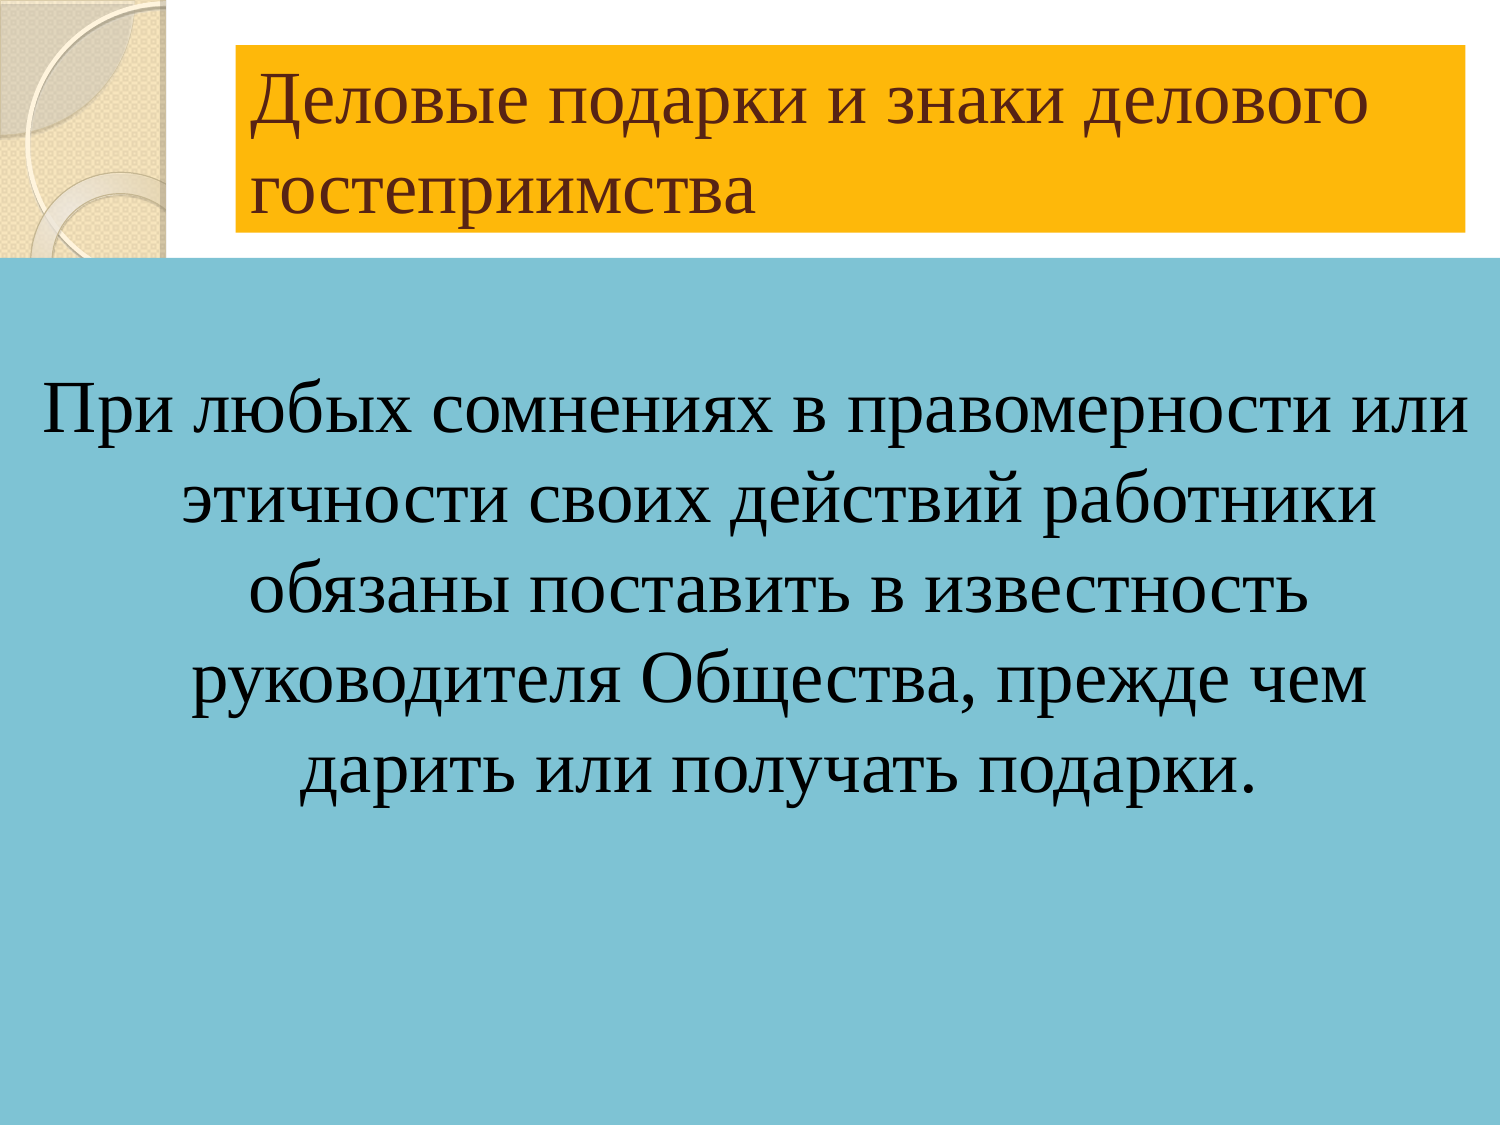

# Деловые подарки и знаки делового гостеприимства
При любых сомнениях в правомерности или этичности своих действий работники обязаны поставить в известность руководителя Общества, прежде чем дарить или получать подарки.